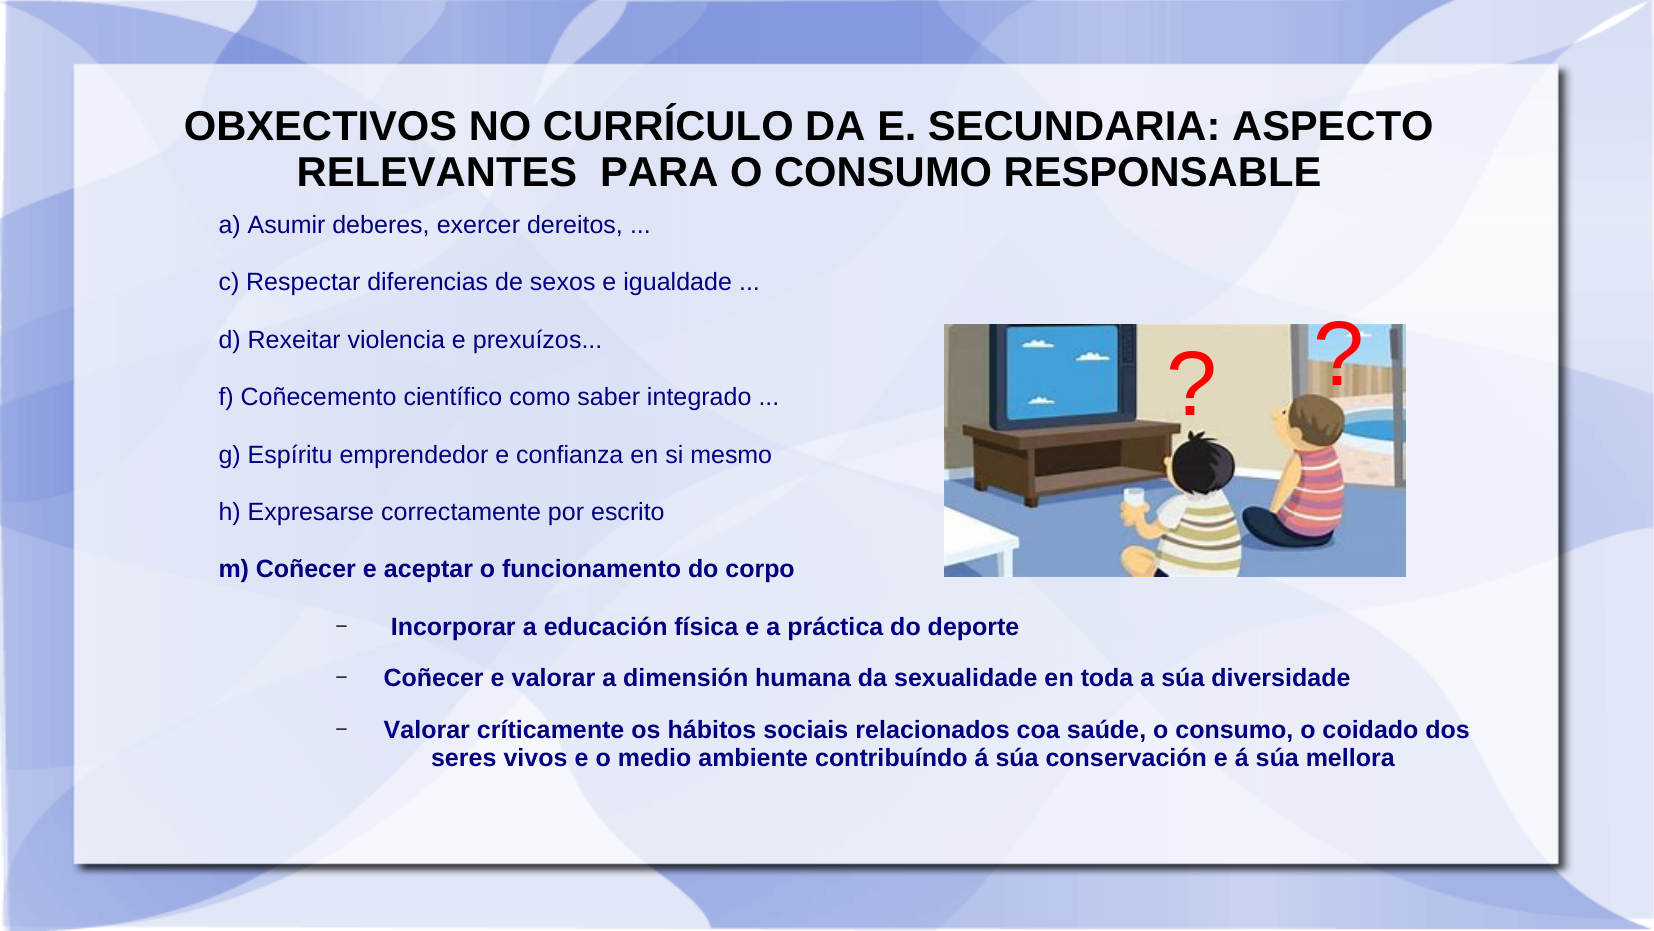

# OBXECTIVOS NO CURRÍCULO DA E. SECUNDARIA: ASPECTO RELEVANTES PARA O CONSUMO RESPONSABLE
a) Asumir deberes, exercer dereitos, ...
c) Respectar diferencias de sexos e igualdade ...
d) Rexeitar violencia e prexuízos...
f) Coñecemento científico como saber integrado ...
g) Espíritu emprendedor e confianza en si mesmo
h) Expresarse correctamente por escrito
m) Coñecer e aceptar o funcionamento do corpo
 Incorporar a educación física e a práctica do deporte
Coñecer e valorar a dimensión humana da sexualidade en toda a súa diversidade
Valorar críticamente os hábitos sociais relacionados coa saúde, o consumo, o coidado dos seres vivos e o medio ambiente contribuíndo á súa conservación e á súa mellora
?
?